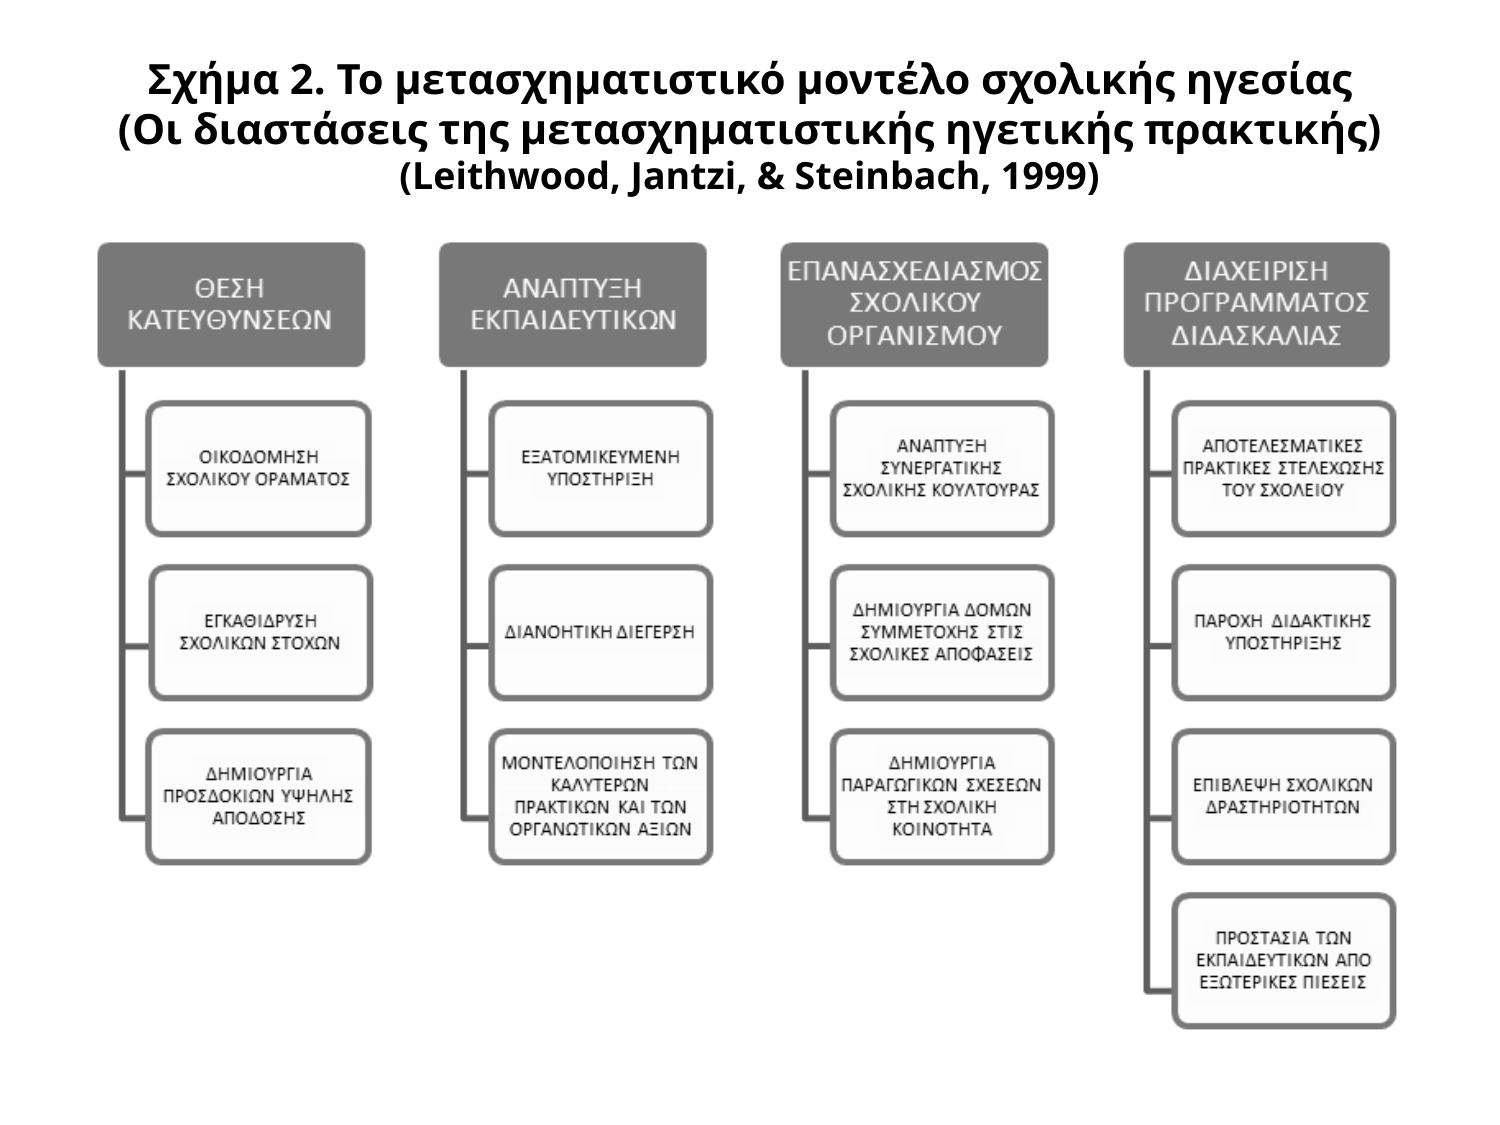

# Σχήμα 2. Το μετασχηματιστικό μοντέλο σχολικής ηγεσίας (Οι διαστάσεις της μετασχηματιστικής ηγετικής πρακτικής) (Leithwood, Jantzi, & Steinbach, 1999)